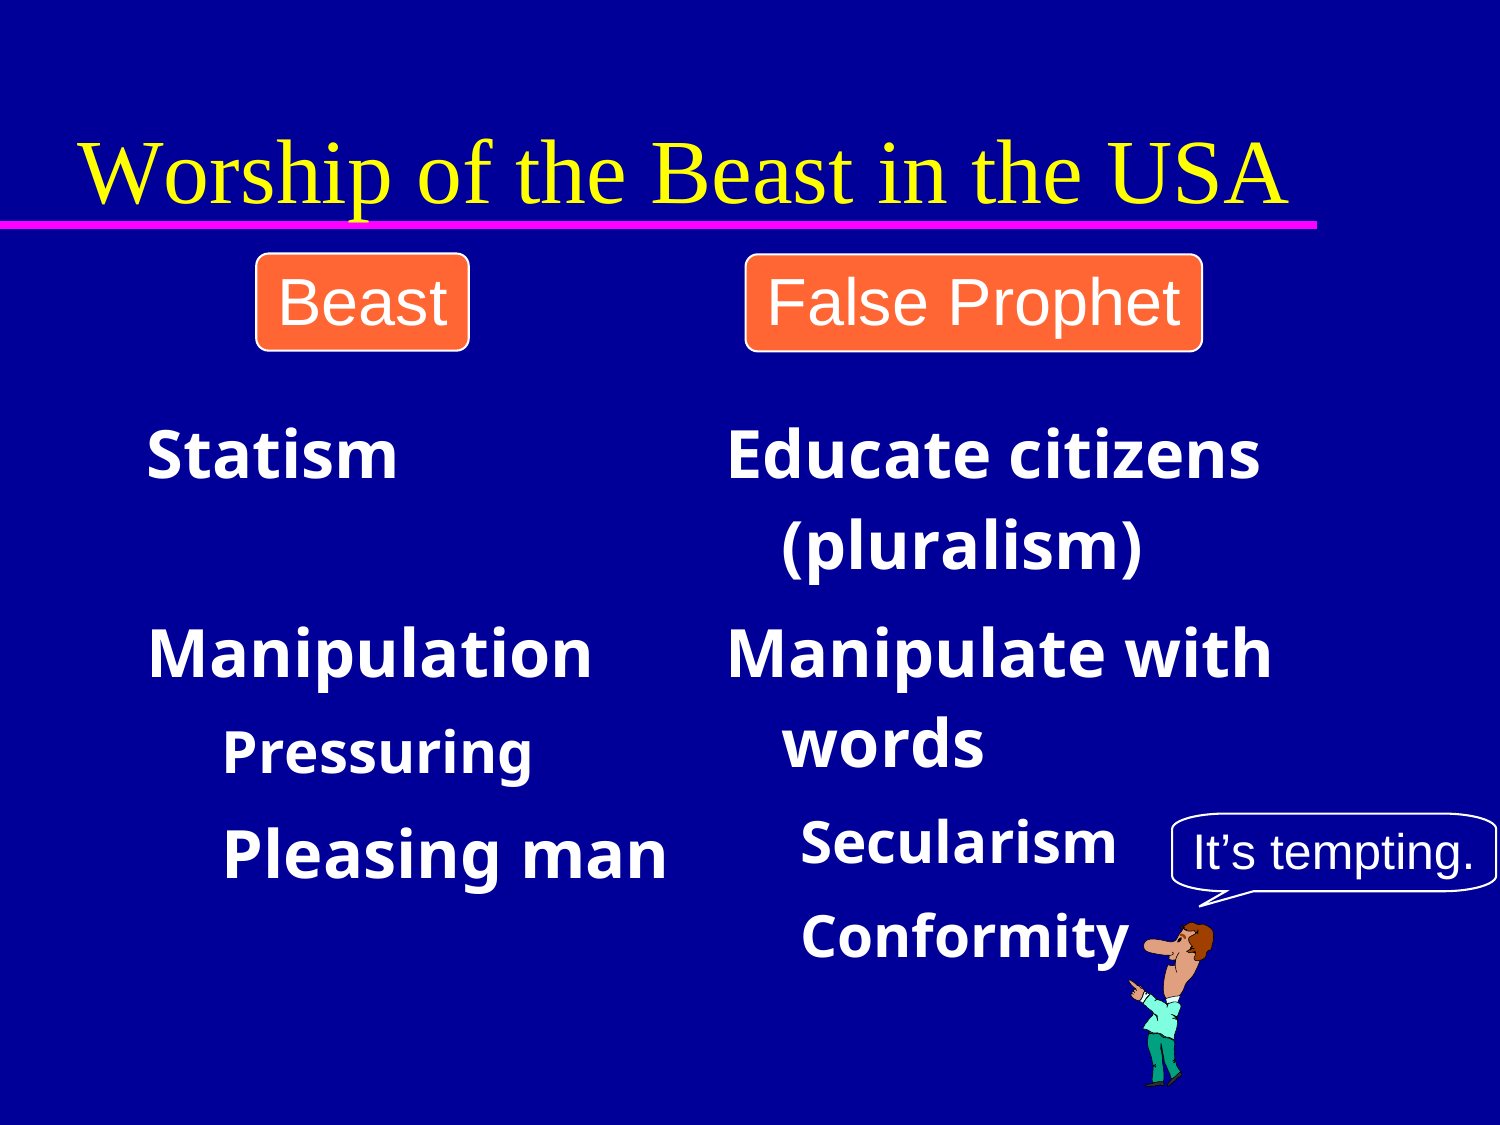

# Worship of the Beast in the USA
Beast
False Prophet
Statism
Manipulation
Pressuring
Pleasing man
Educate citizens (pluralism)
Manipulate with words
Secularism
Conformity
It’s tempting.